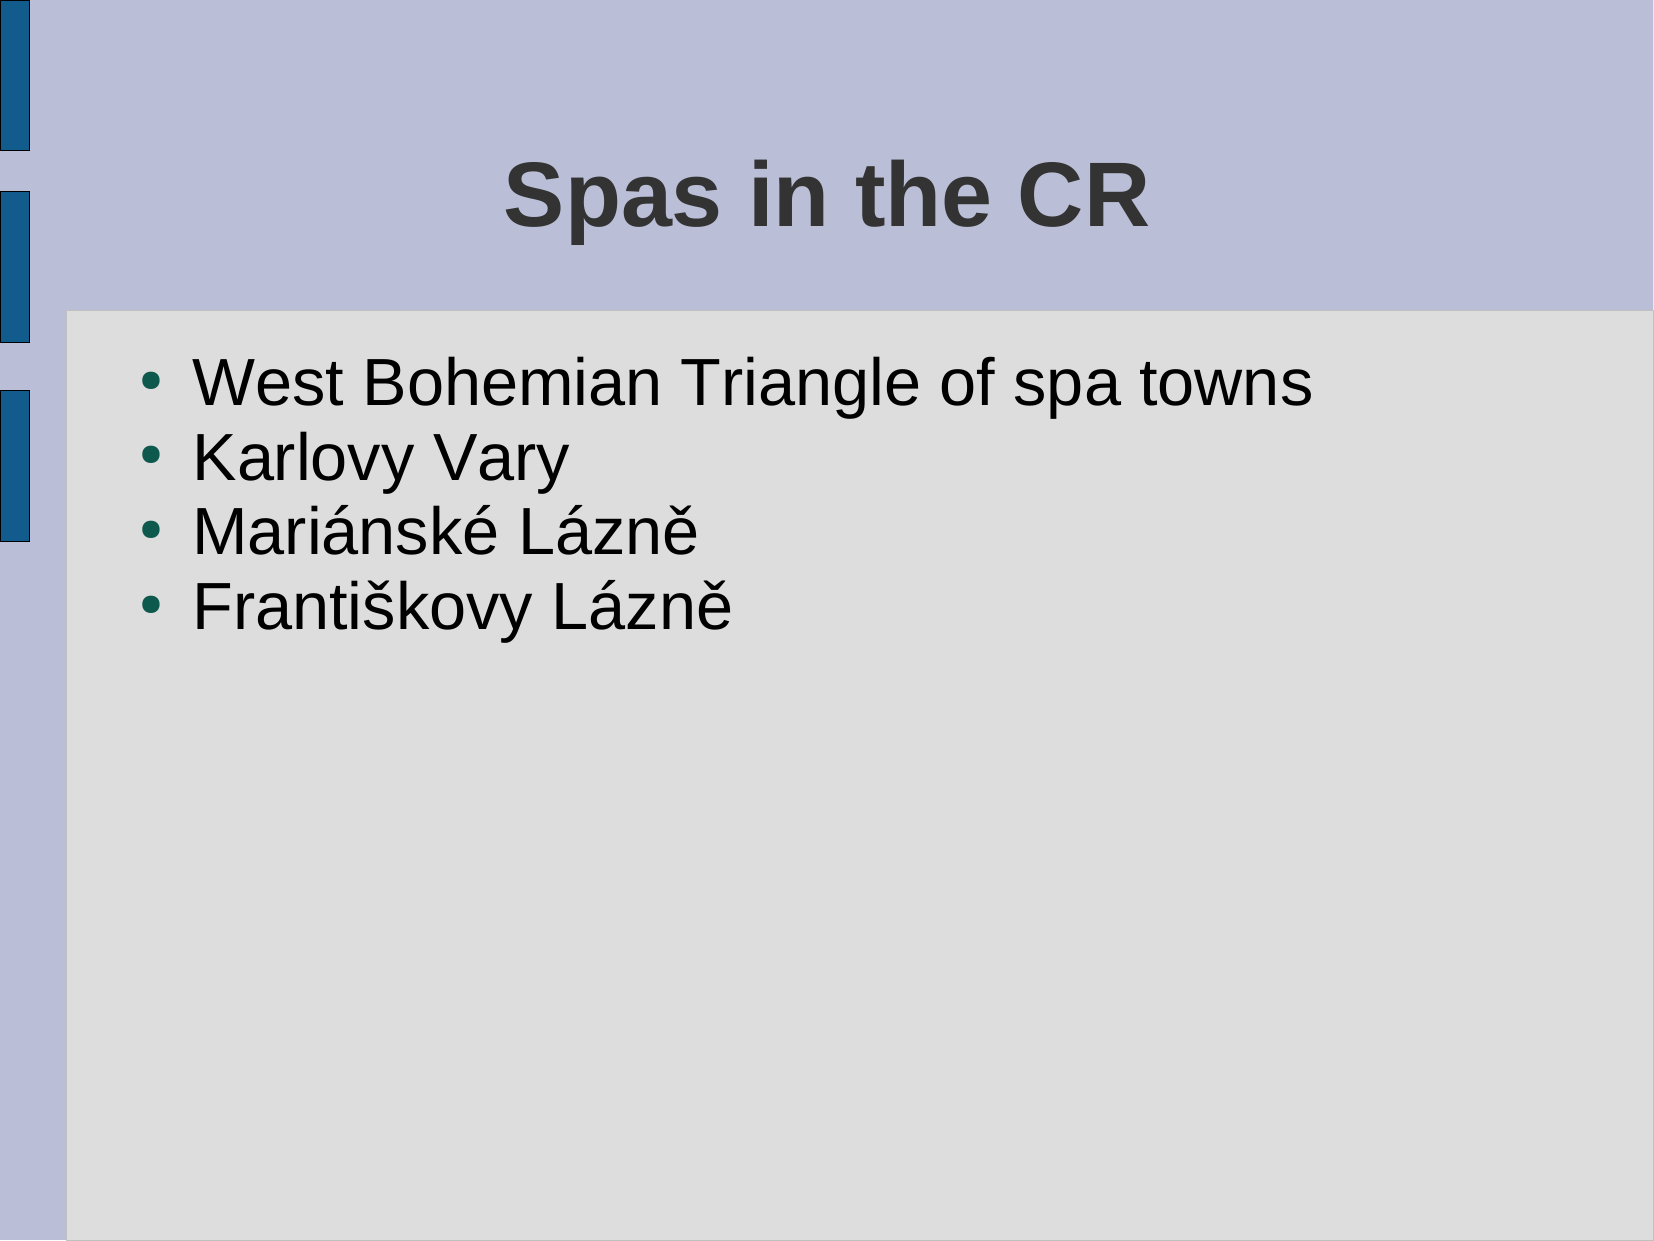

# Spas in the CR
West Bohemian Triangle of spa towns
Karlovy Vary
Mariánské Lázně
Františkovy Lázně